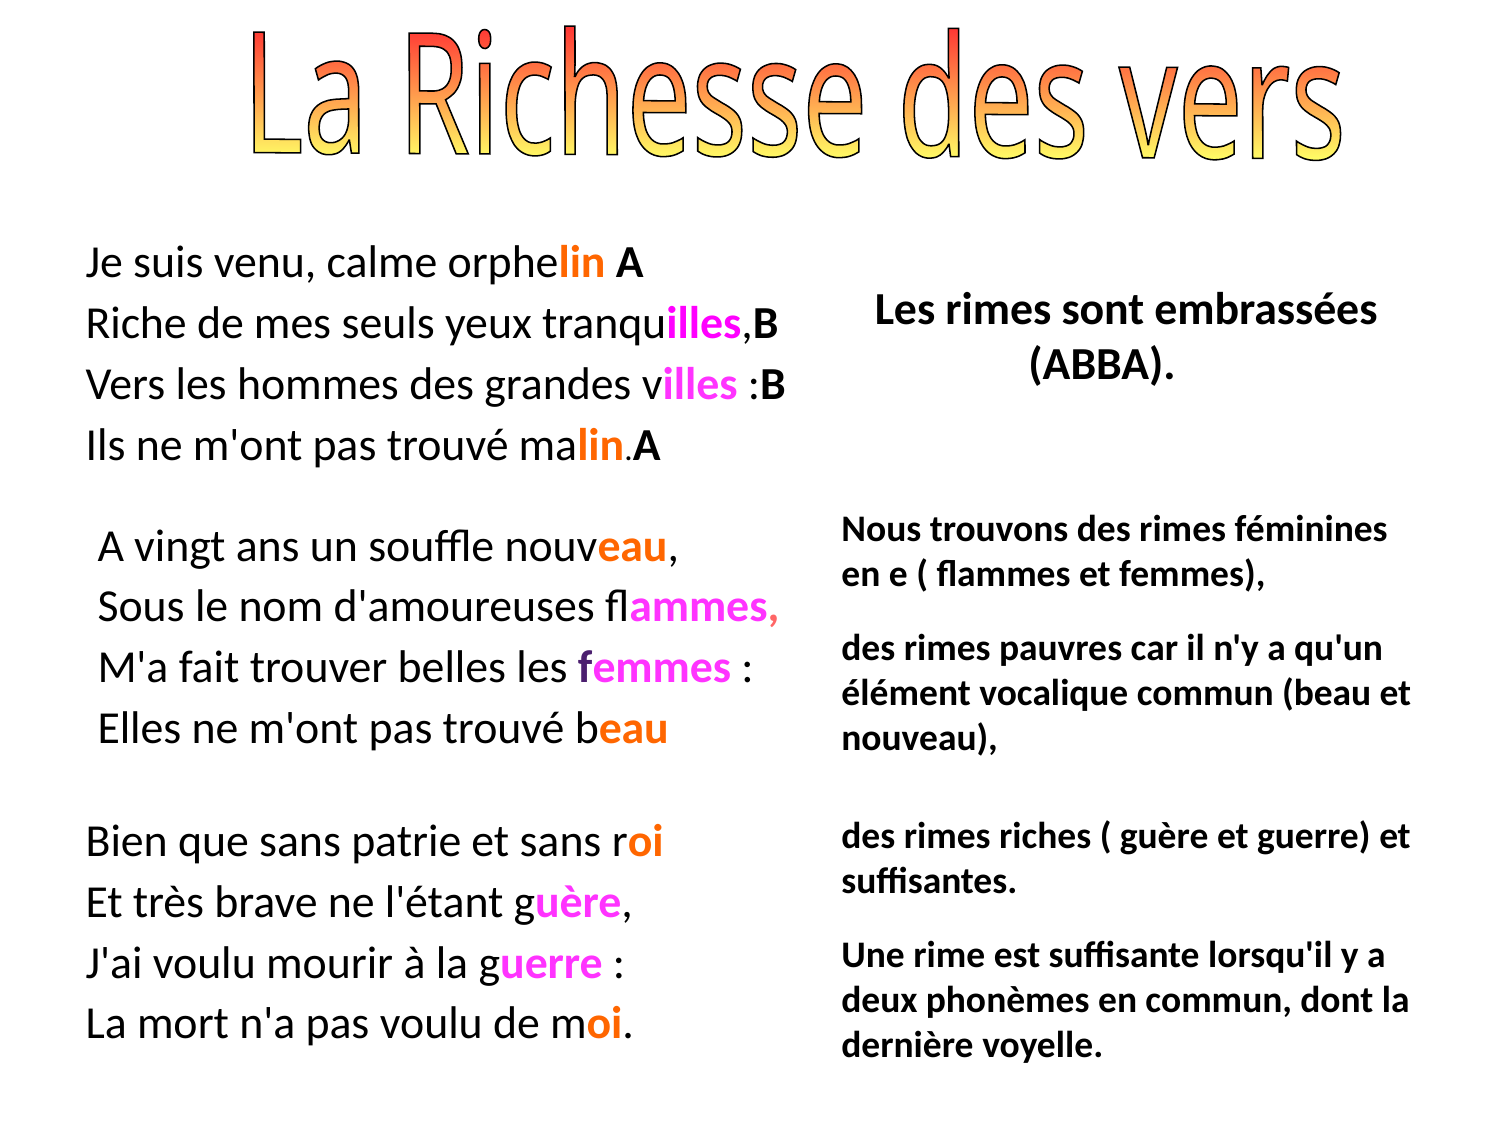

La Richesse des vers
# Je suis venu, calme orphelin A
Riche de mes seuls yeux tranquilles,B
Vers les hommes des grandes villes :B
Ils ne m'ont pas trouvé malin.A
Les rimes sont embrassées (ABBA).
Nous trouvons des rimes féminines en e ( flammes et femmes),
des rimes pauvres car il n'y a qu'un élément vocalique commun (beau et nouveau),
A vingt ans un souffle nouveau,
Sous le nom d'amoureuses flammes,
M'a fait trouver belles les femmes :
Elles ne m'ont pas trouvé beau
Bien que sans patrie et sans roi
Et très brave ne l'étant guère,
J'ai voulu mourir à la guerre :
La mort n'a pas voulu de moi.
des rimes riches ( guère et guerre) et suffisantes.
Une rime est suffisante lorsqu'il y a deux phonèmes en commun, dont la dernière voyelle.